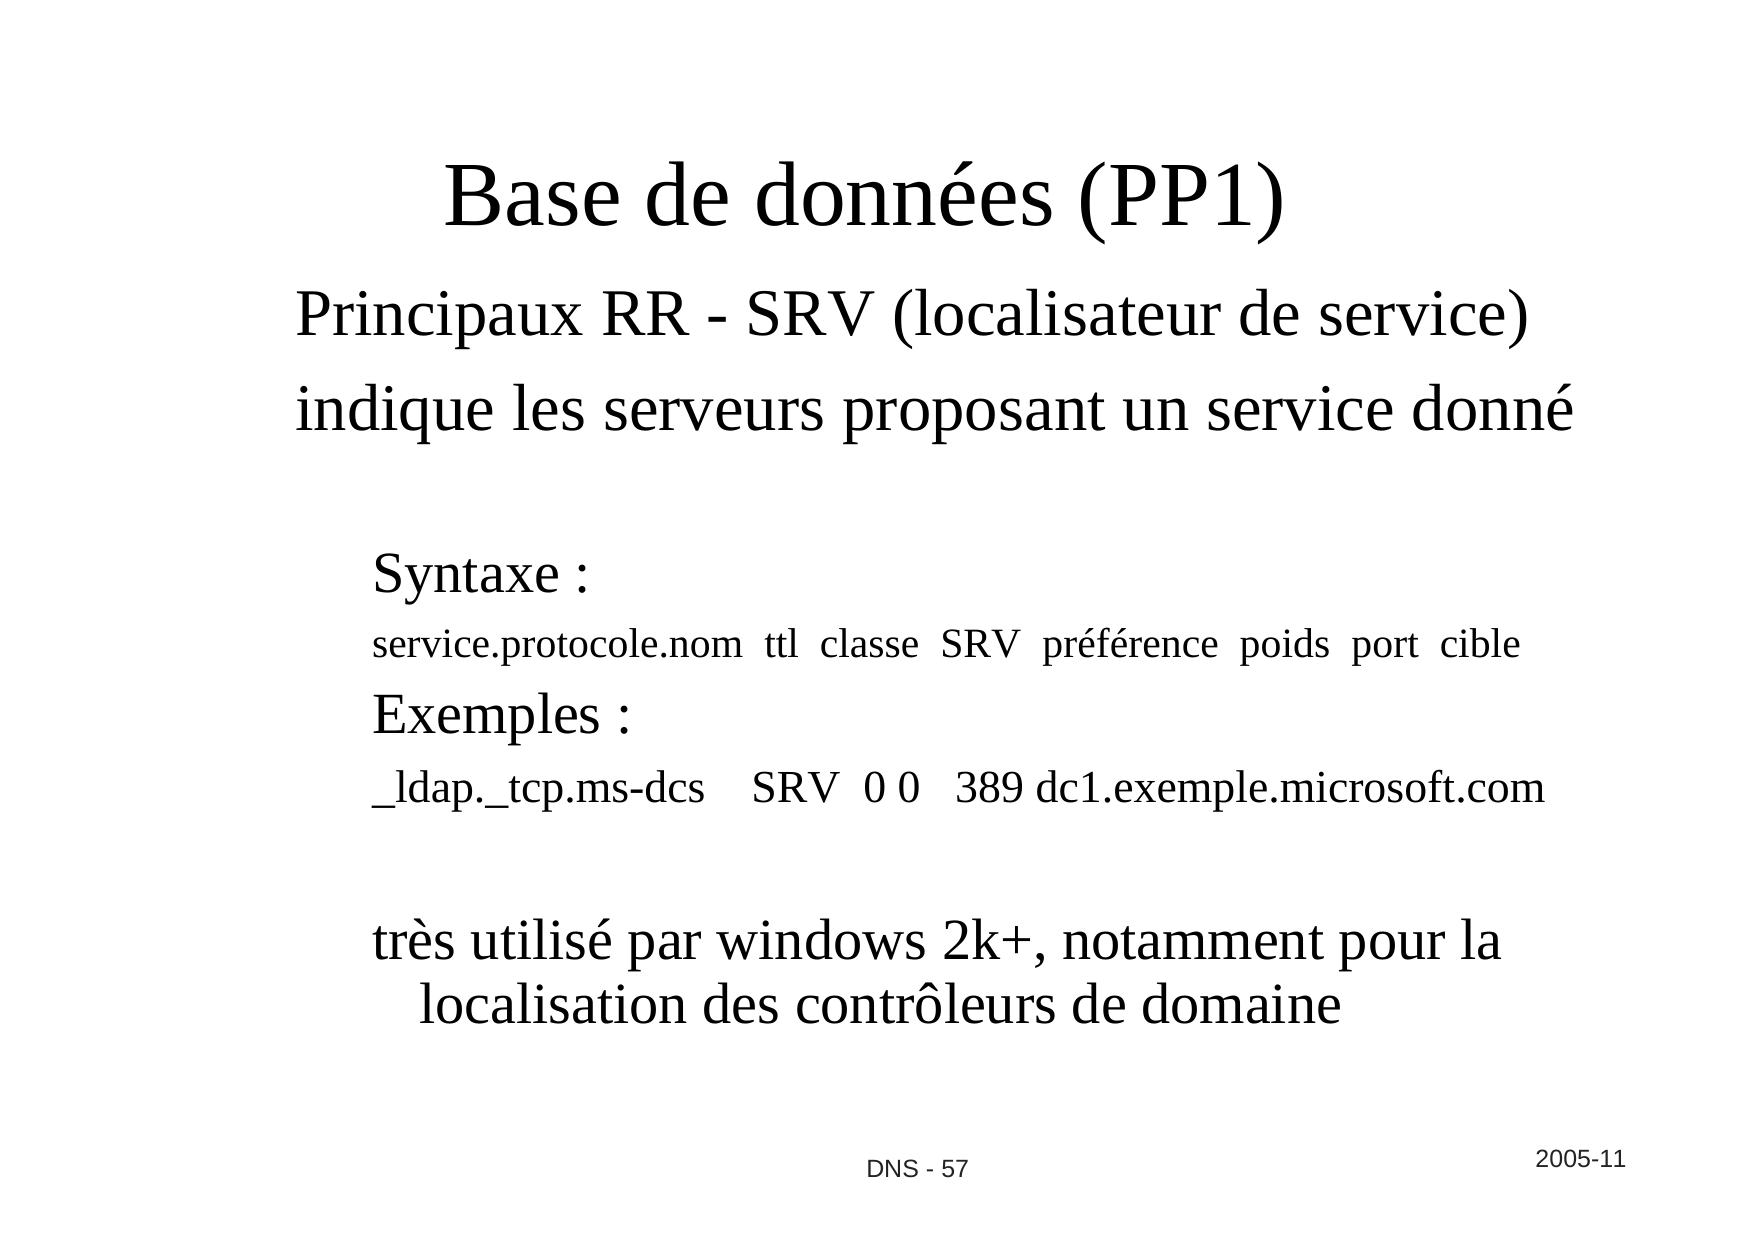

# Base de données (PP1)
Principaux RR - SRV (localisateur de service)
indique les serveurs proposant un service donné
Syntaxe :
service.protocole.nom ttl classe SRV préférence poids port cible
Exemples :
_ldap._tcp.ms-dcs SRV 0 0 389 dc1.exemple.microsoft.com
très utilisé par windows 2k+, notamment pour la localisation des contrôleurs de domaine